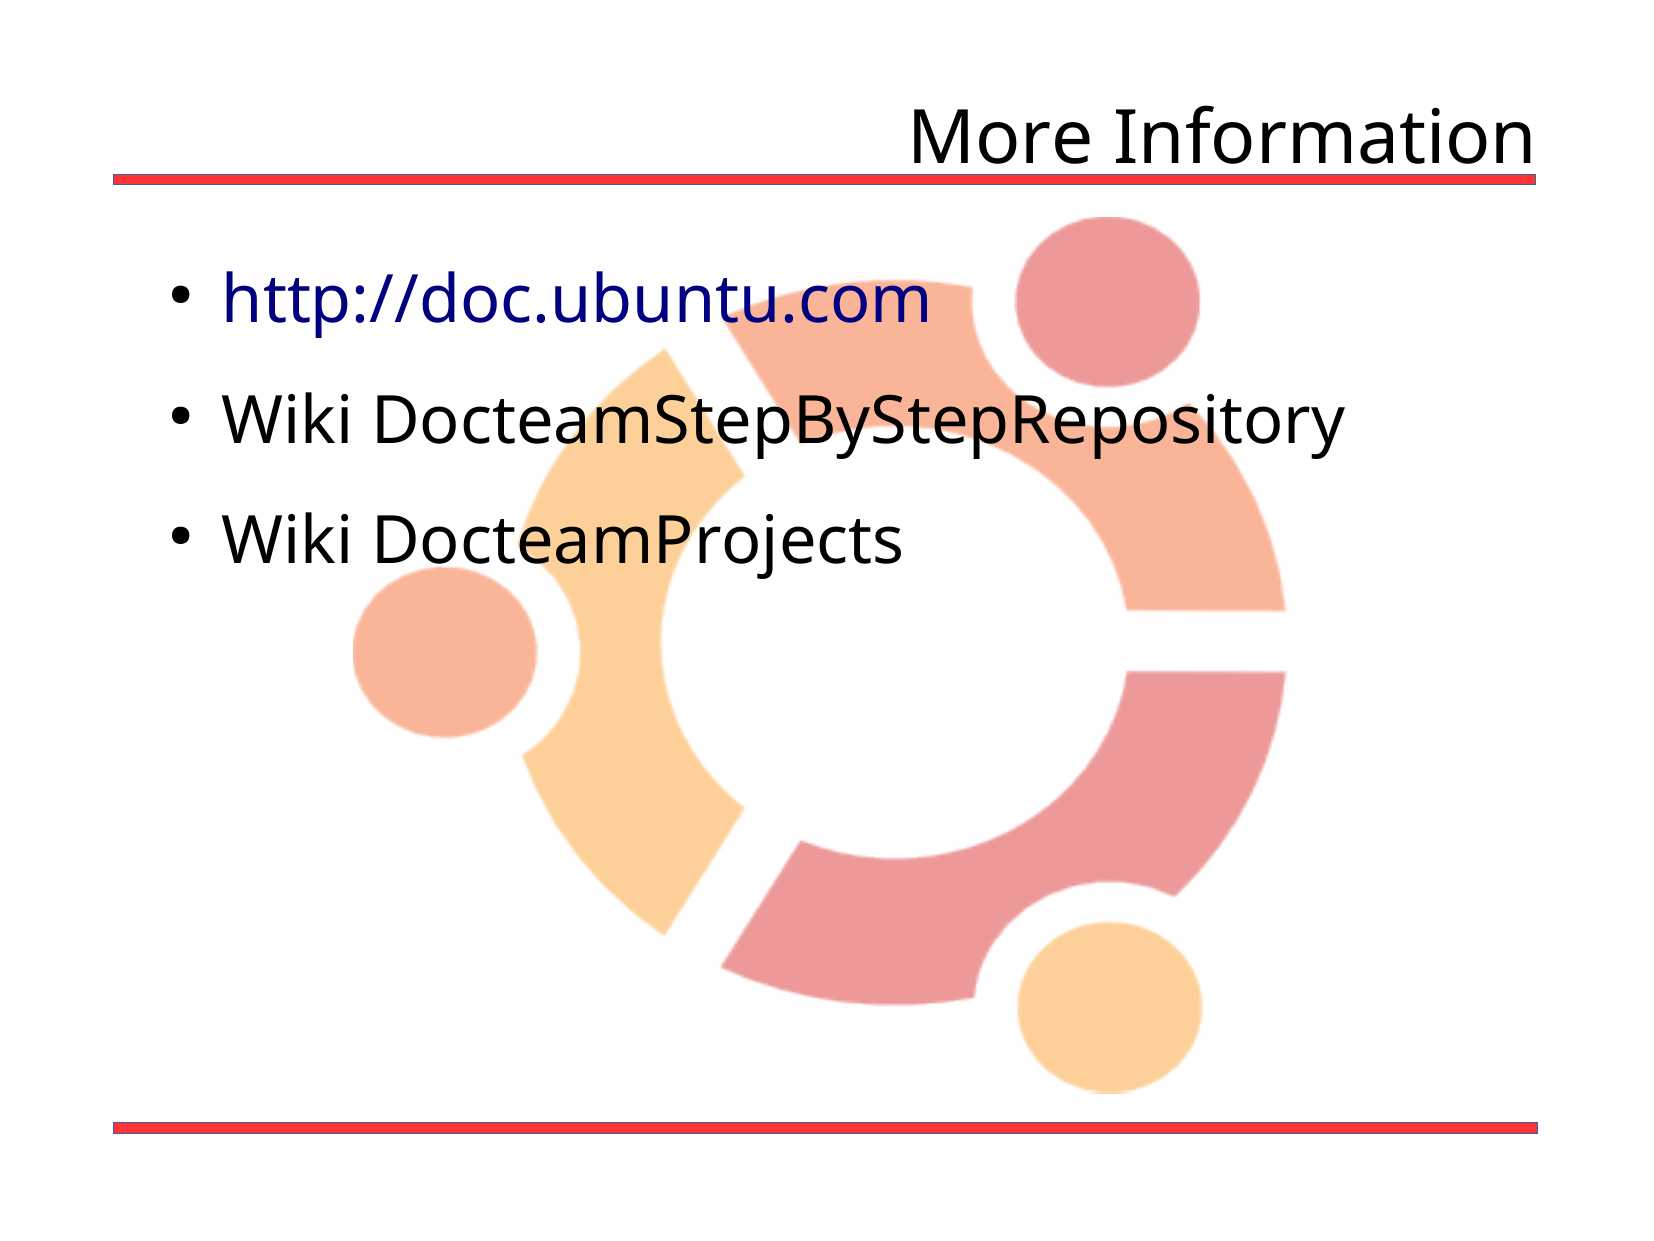

# More Information
http://doc.ubuntu.com
Wiki DocteamStepByStepRepository
Wiki DocteamProjects